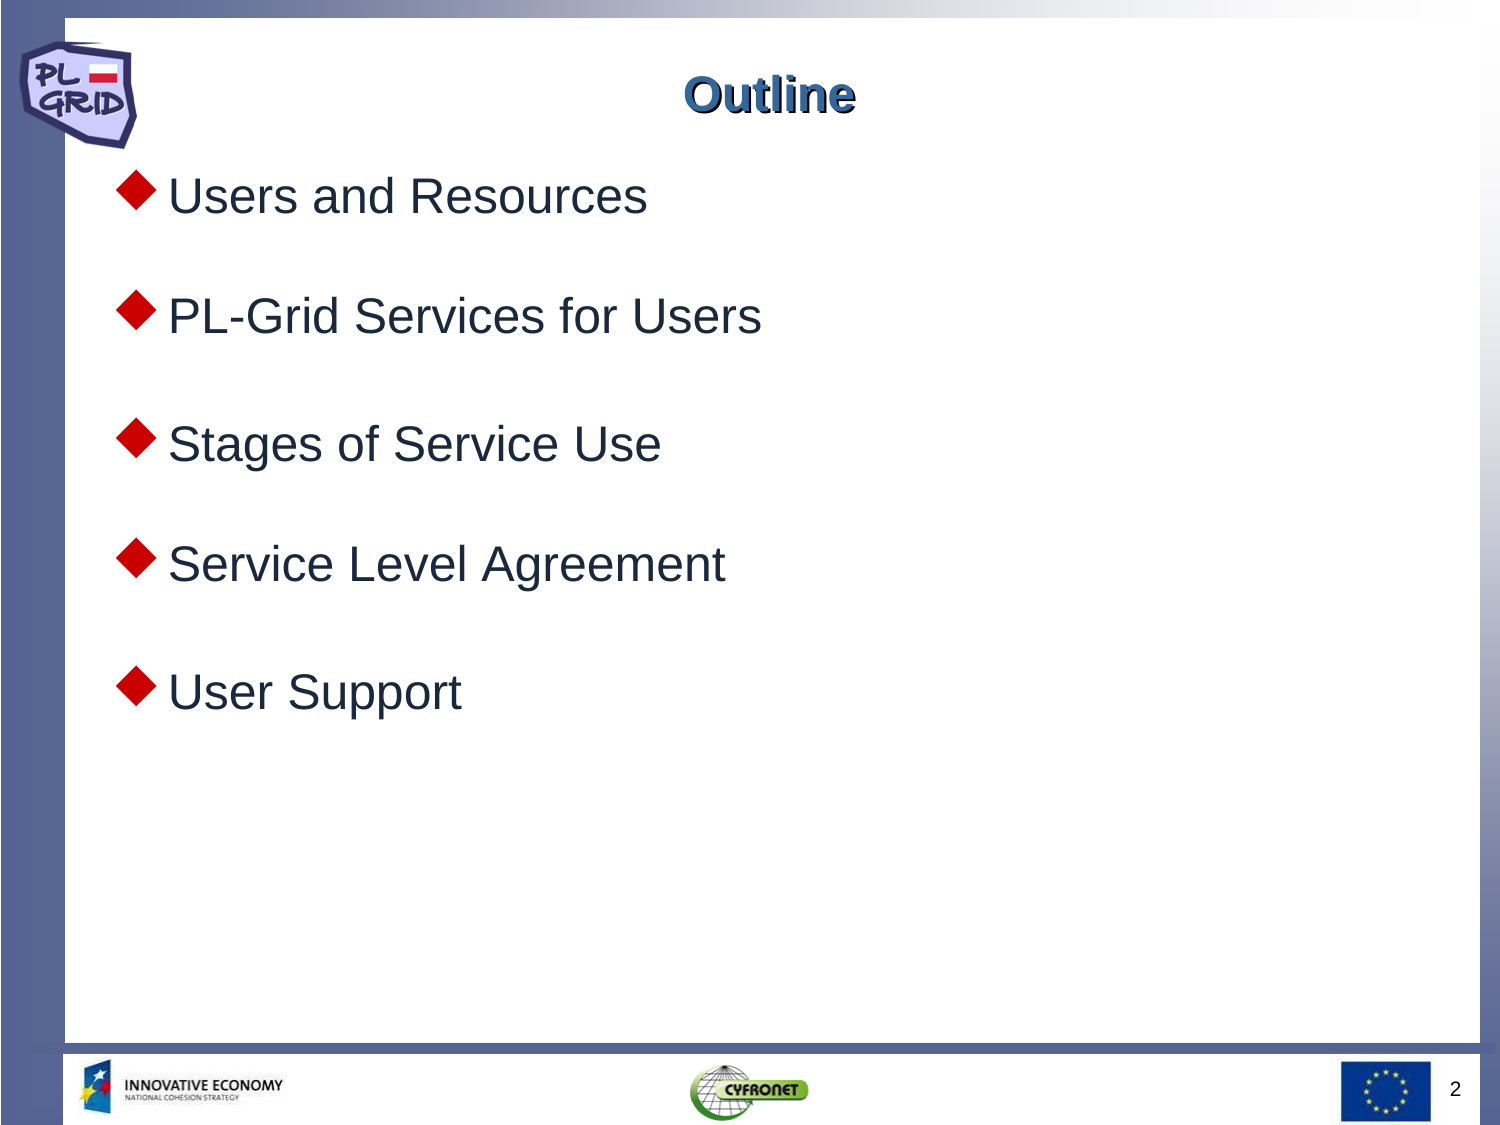

# Outline
Users and Resources
PL-Grid Services for Users
Stages of Service Use
Service Level Agreement
User Support
2